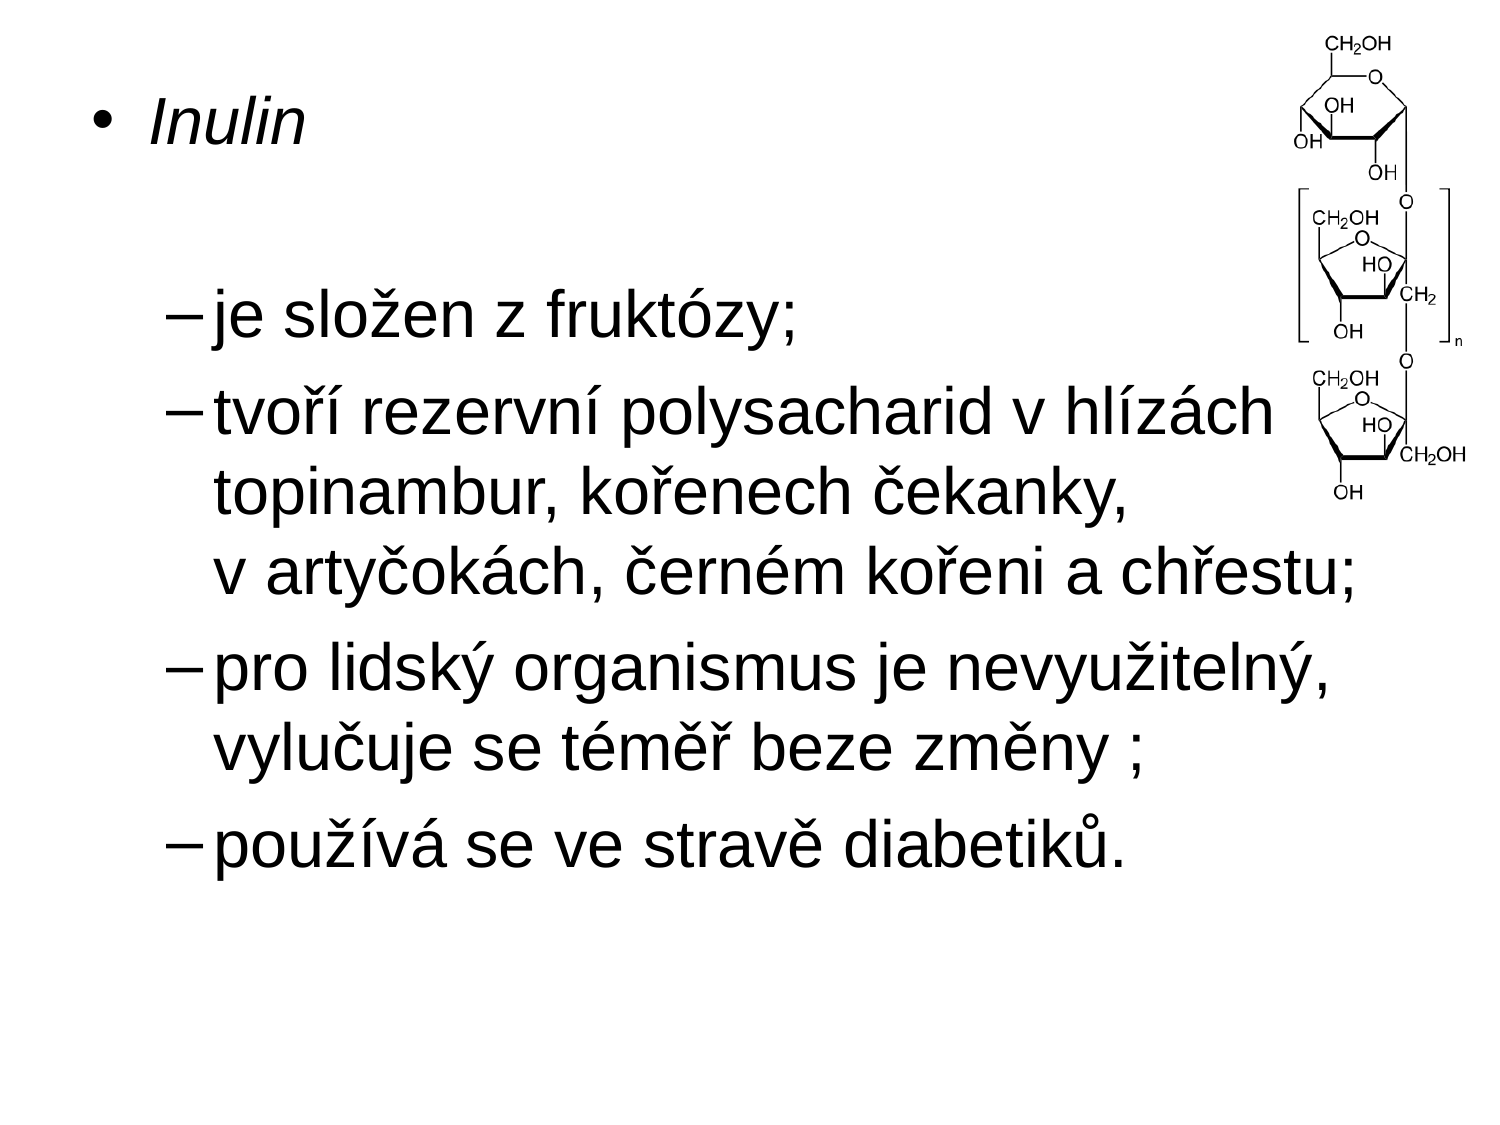

# Inulin
je složen z fruktózy;
tvoří rezervní polysacharid v hlízách topinambur, kořenech čekanky,
v artyčokách, černém kořeni a chřestu;
pro lidský organismus je nevyužitelný, vylučuje se téměř beze změny ;
používá se ve stravě diabetiků.